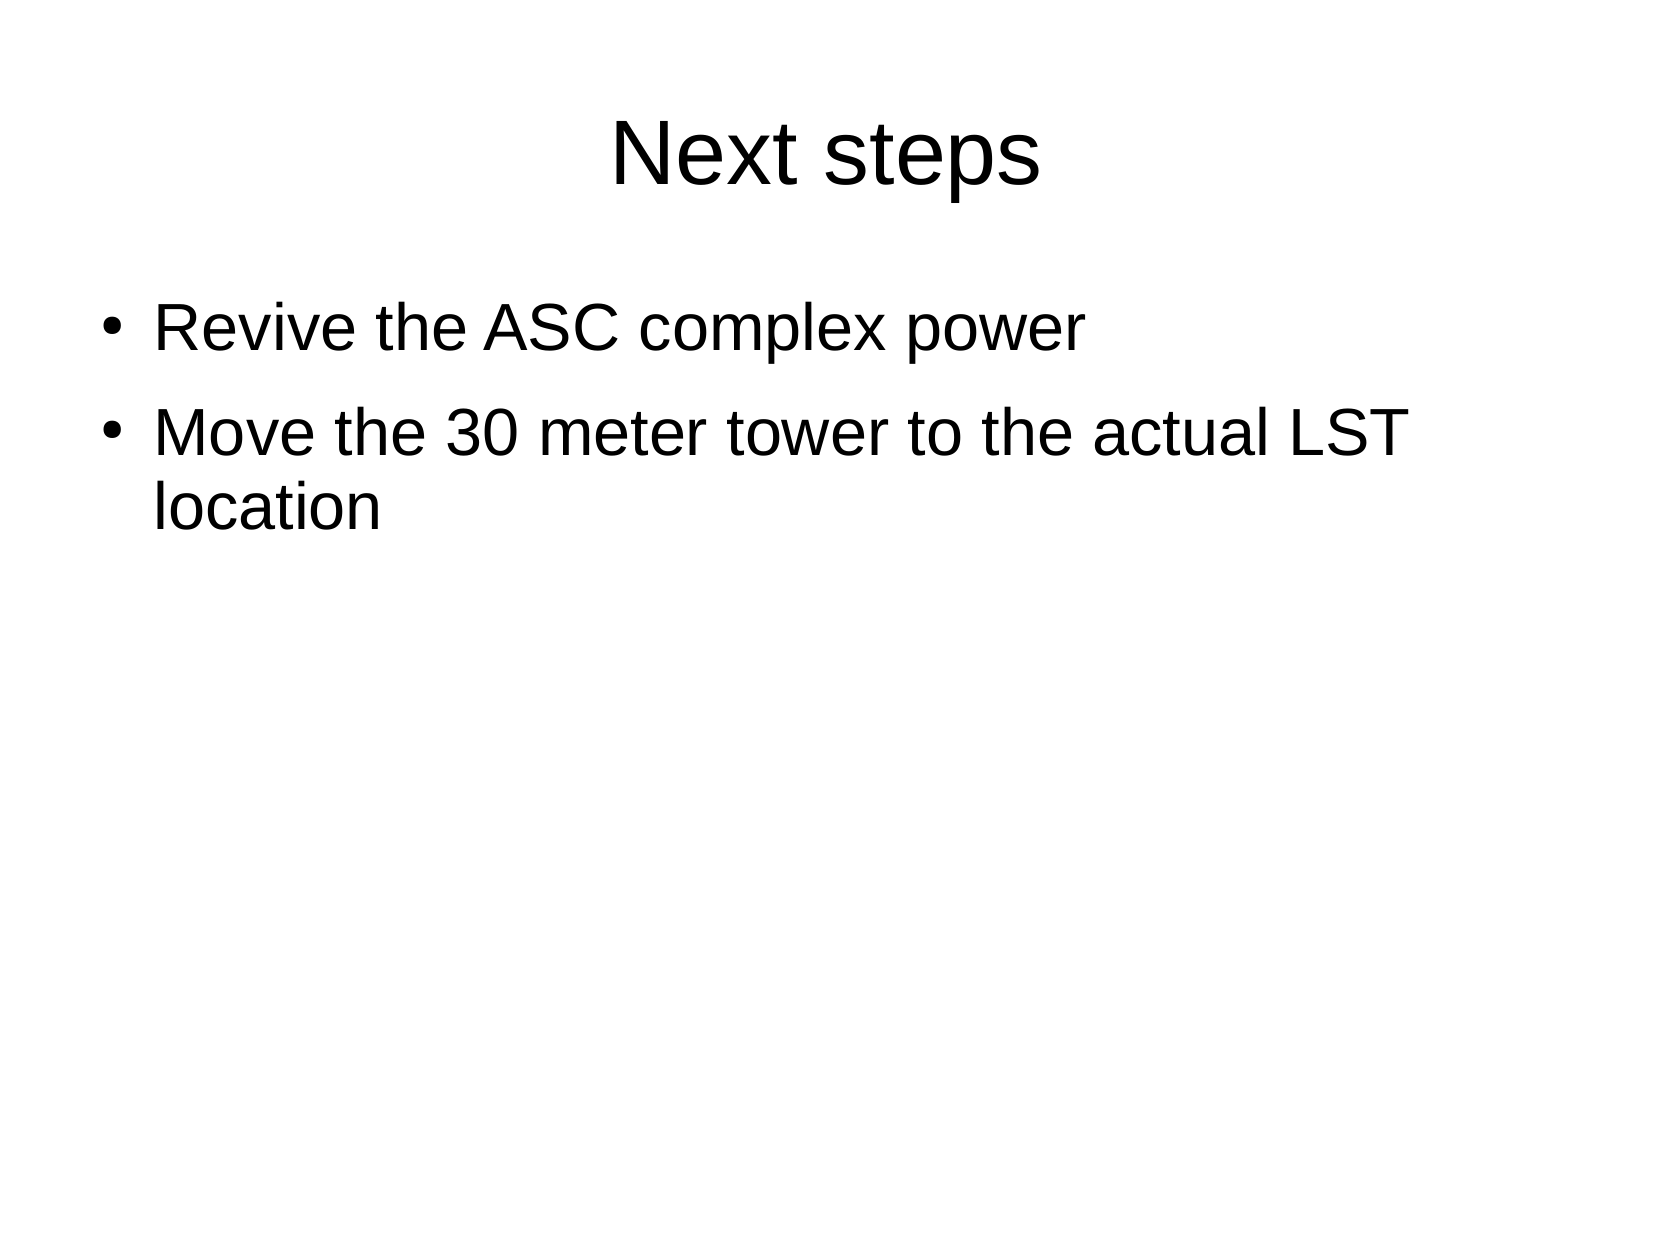

# Next steps
Revive the ASC complex power
Move the 30 meter tower to the actual LST location